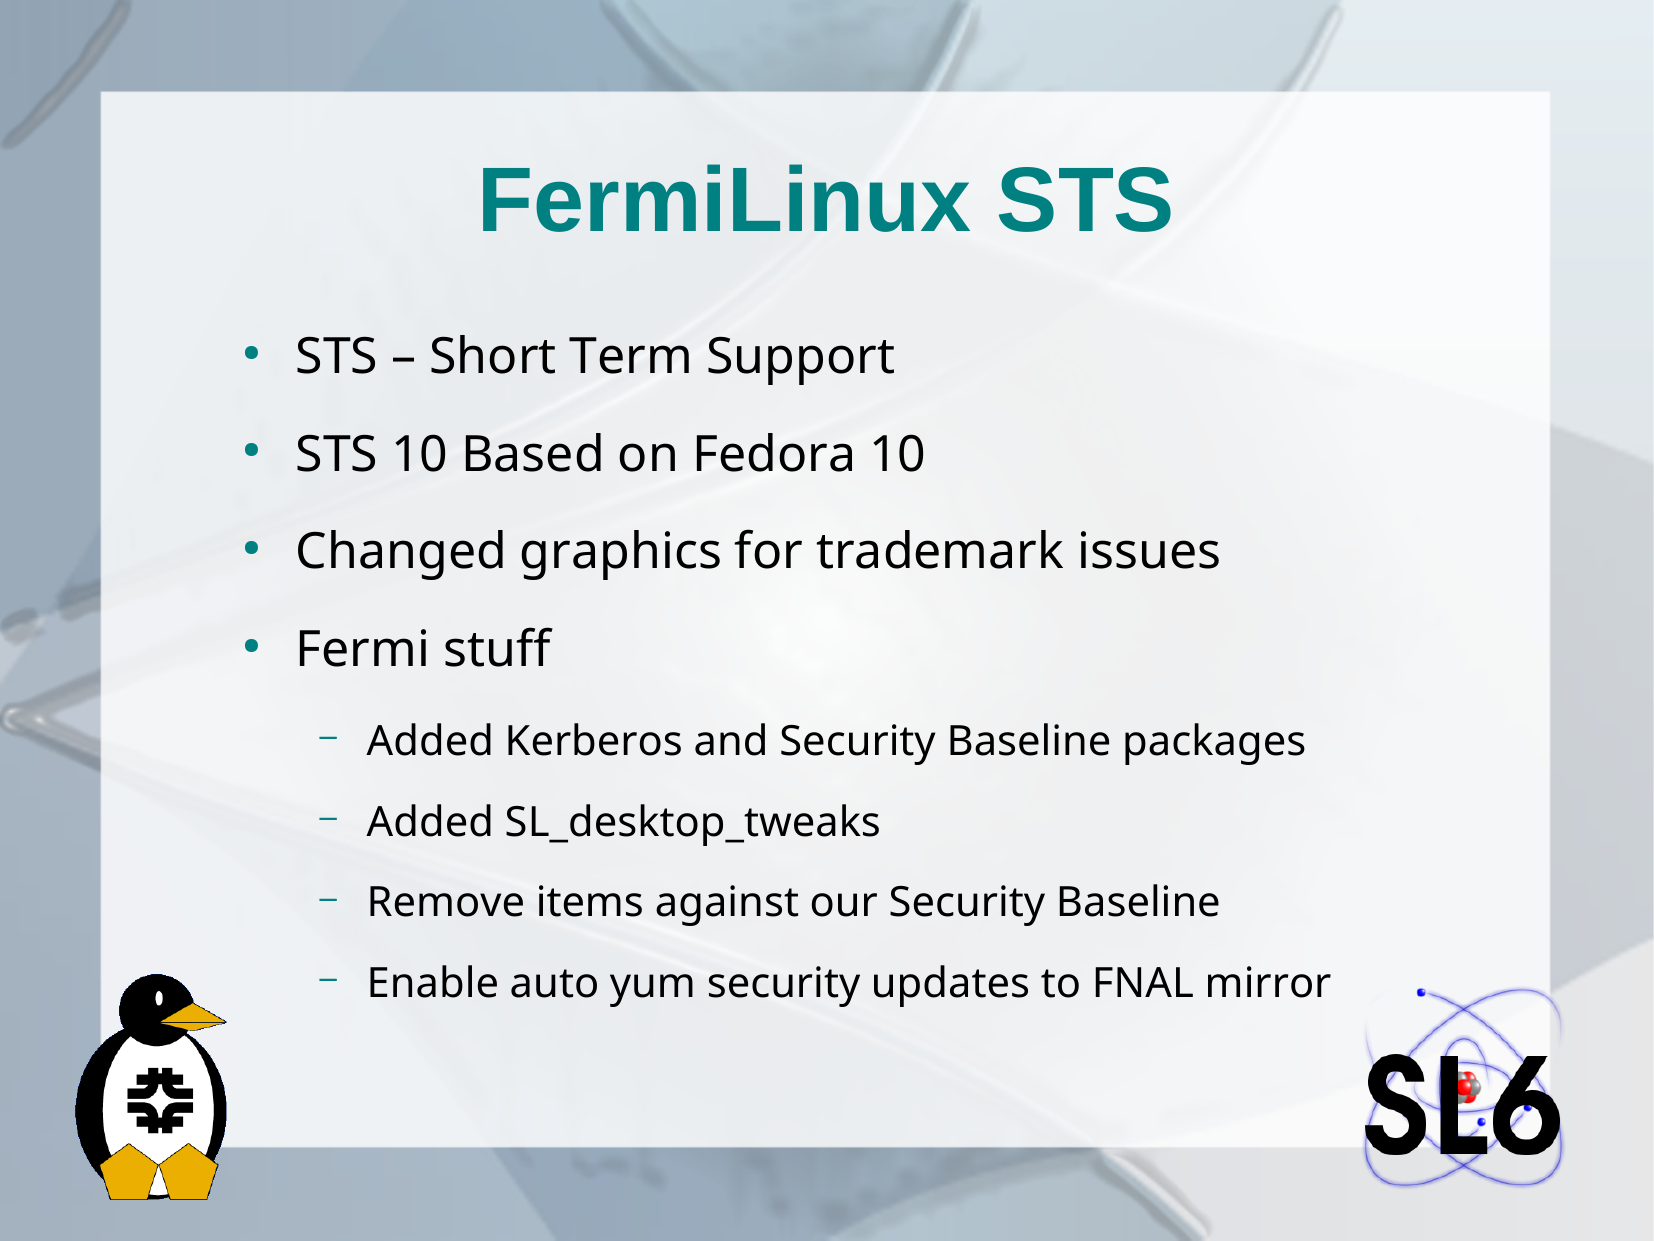

# FermiLinux STS
STS – Short Term Support
STS 10 Based on Fedora 10
Changed graphics for trademark issues
Fermi stuff
Added Kerberos and Security Baseline packages
Added SL_desktop_tweaks
Remove items against our Security Baseline
Enable auto yum security updates to FNAL mirror